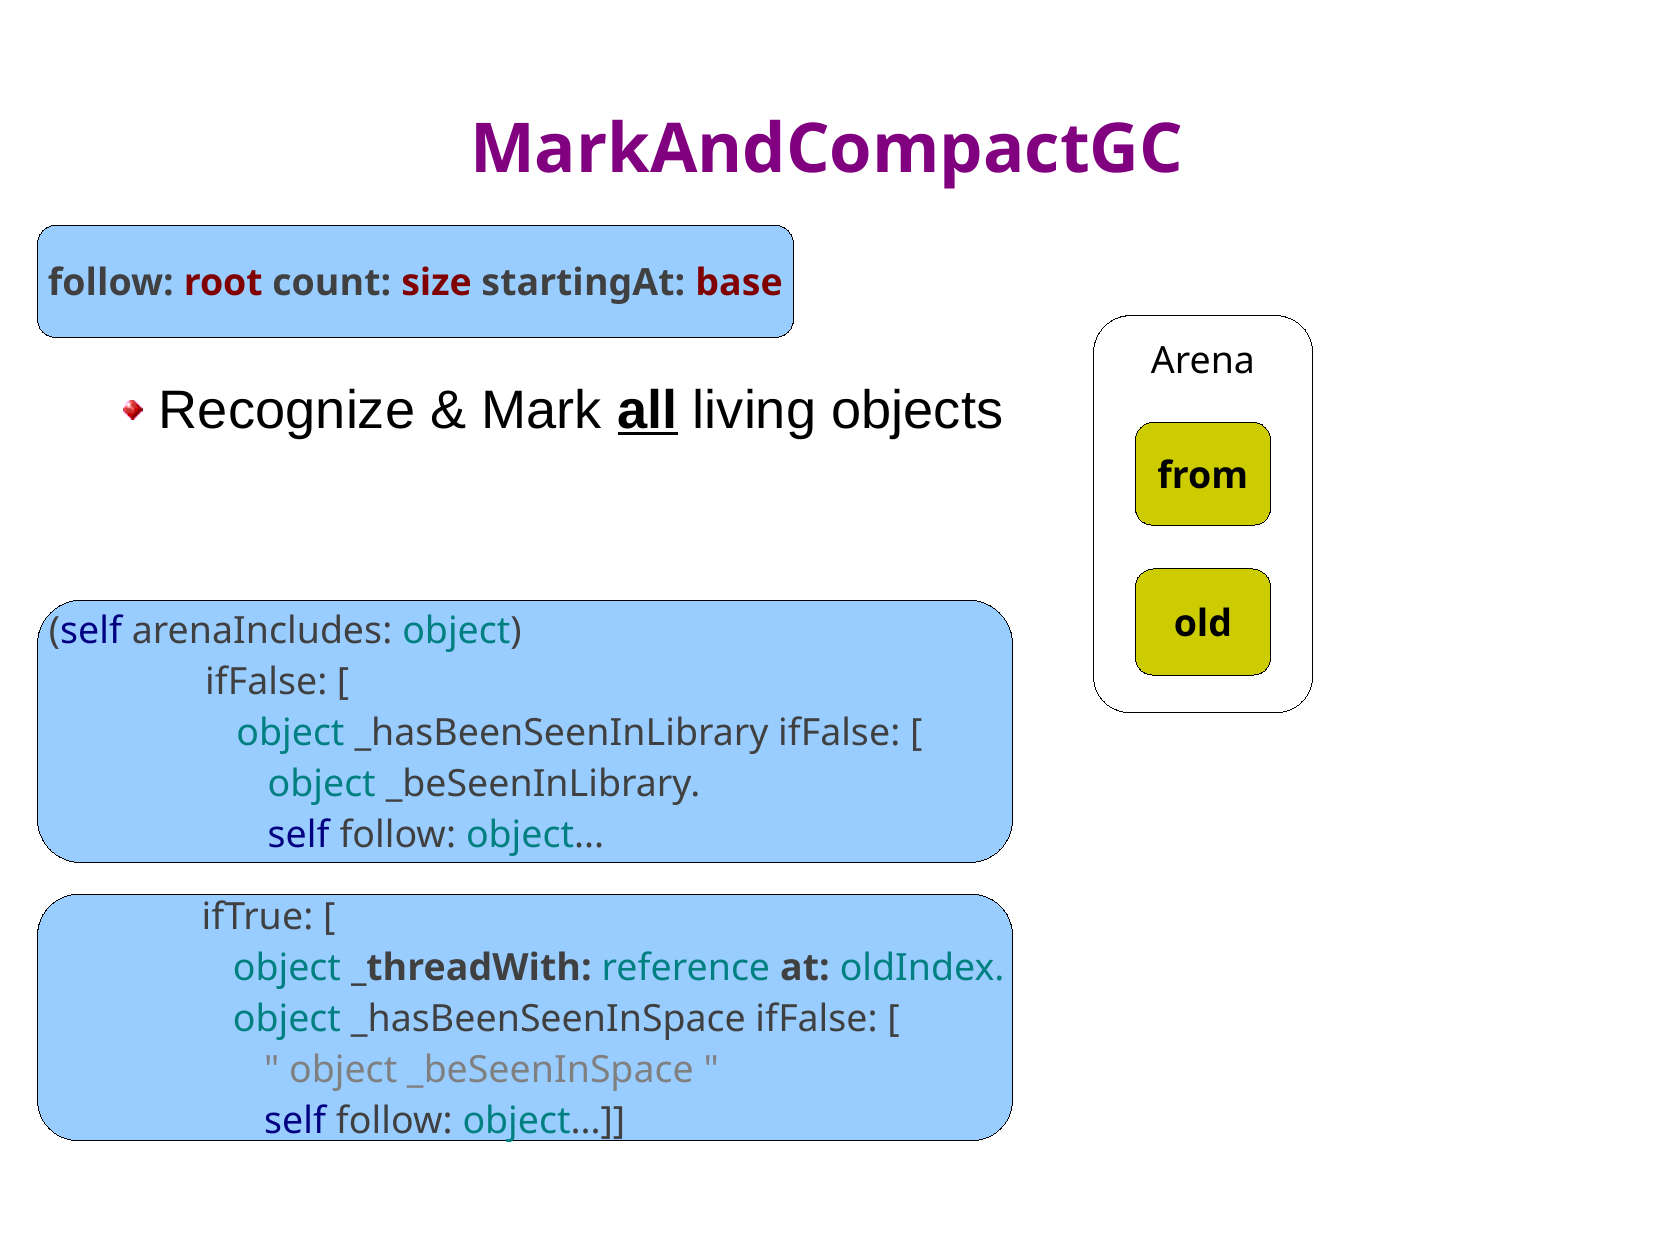

MarkAndCompactGC
follow: root count: size startingAt: base
Arena
from
old
Recognize & Mark all living objects
(self arenaIncludes: object)
					ifFalse: [
						object _hasBeenSeenInLibrary ifFalse: [
							object _beSeenInLibrary.
							self follow: object...
					ifTrue: [
						object _threadWith: reference at: oldIndex.
						object _hasBeenSeenInSpace ifFalse: [
							" object _beSeenInSpace "
							self follow: object...]]